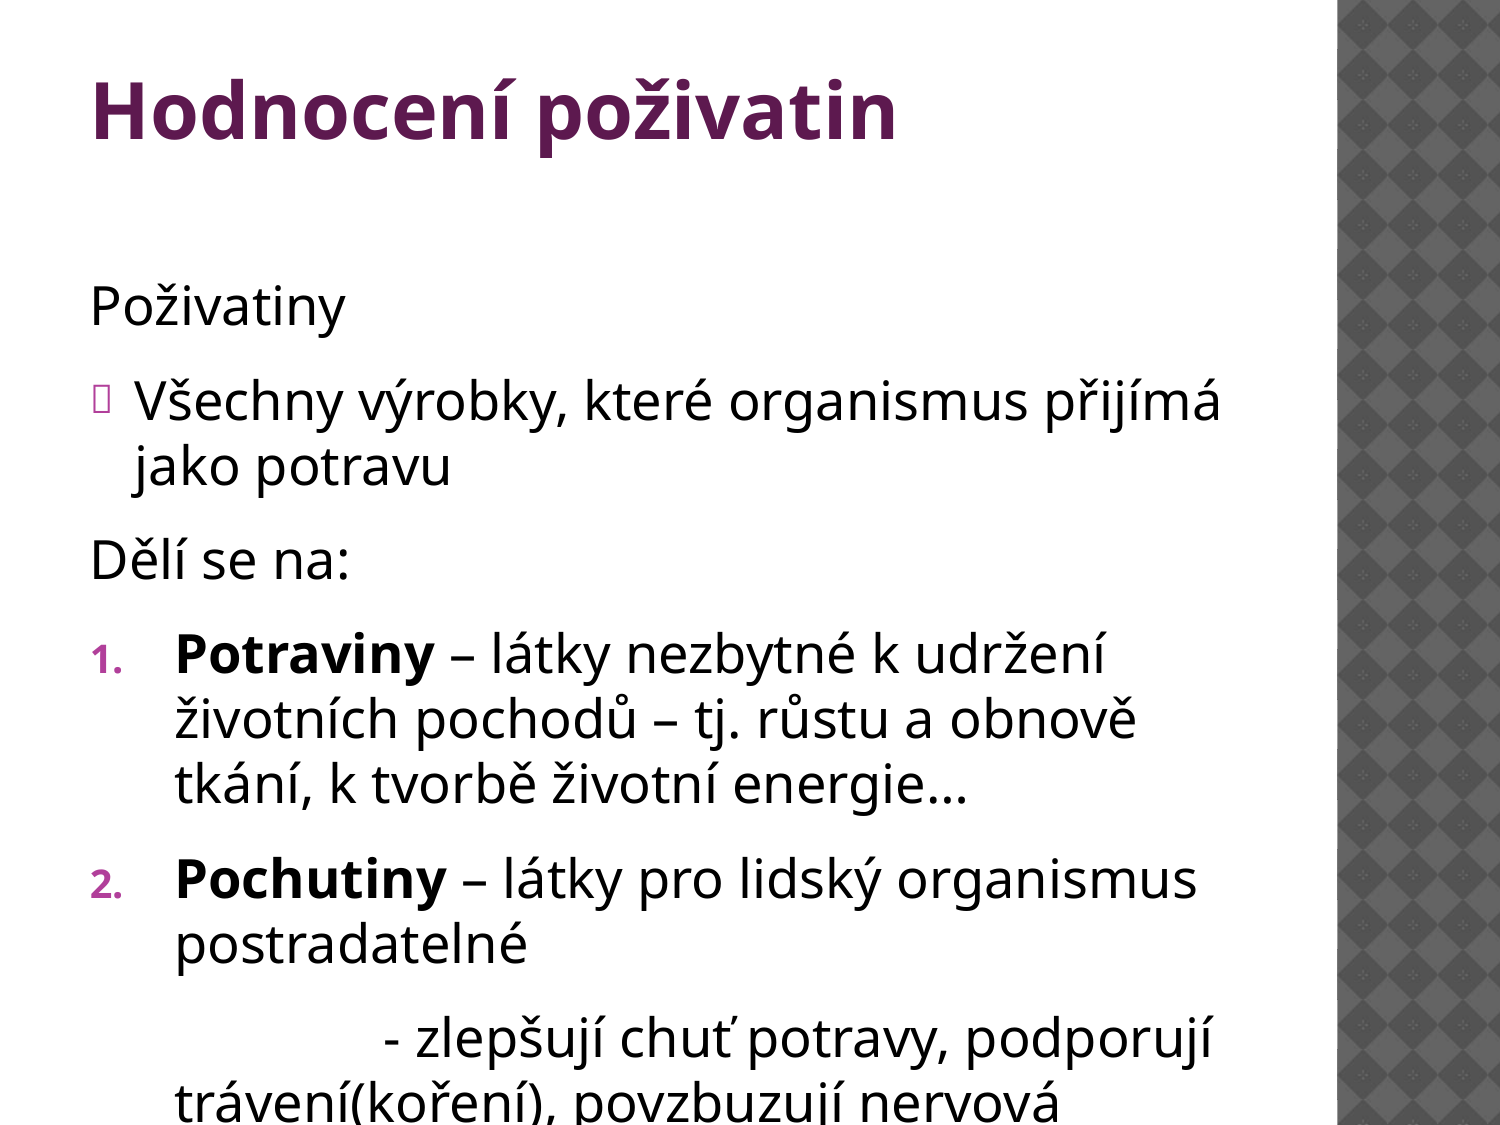

# Hodnocení poživatin
Poživatiny
Všechny výrobky, které organismus přijímá jako potravu
Dělí se na:
Potraviny – látky nezbytné k udržení životních pochodů – tj. růstu a obnově tkání, k tvorbě životní energie…
Pochutiny – látky pro lidský organismus postradatelné
 - zlepšují chuť potravy, podporují trávení(koření), povzbuzují nervová centra(káva, čaj)a zvyšují požitek z jídla